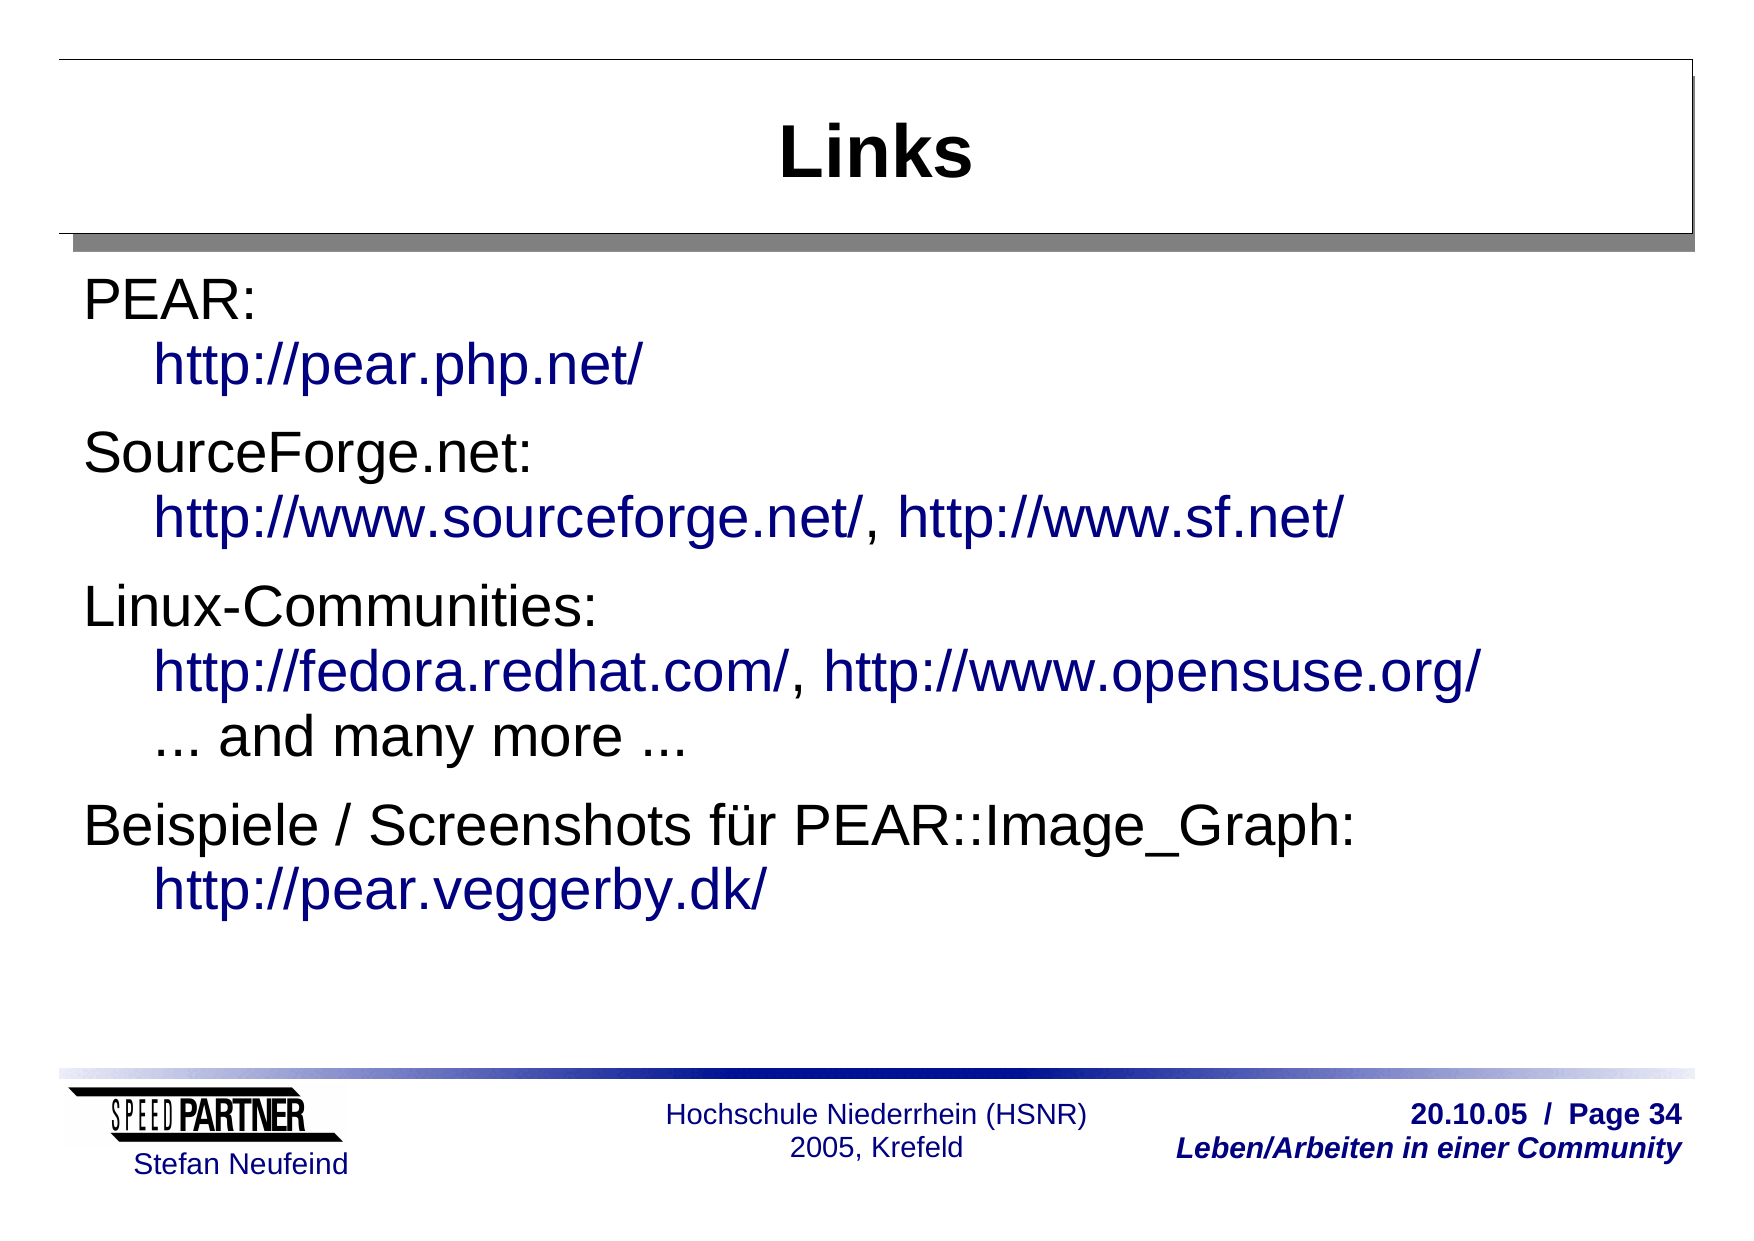

# Links
PEAR:
http://pear.php.net/
SourceForge.net:
http://www.sourceforge.net/, http://www.sf.net/
Linux-Communities:
http://fedora.redhat.com/, http://www.opensuse.org/
... and many more ...
Beispiele / Screenshots für PEAR::Image_Graph:
http://pear.veggerby.dk/